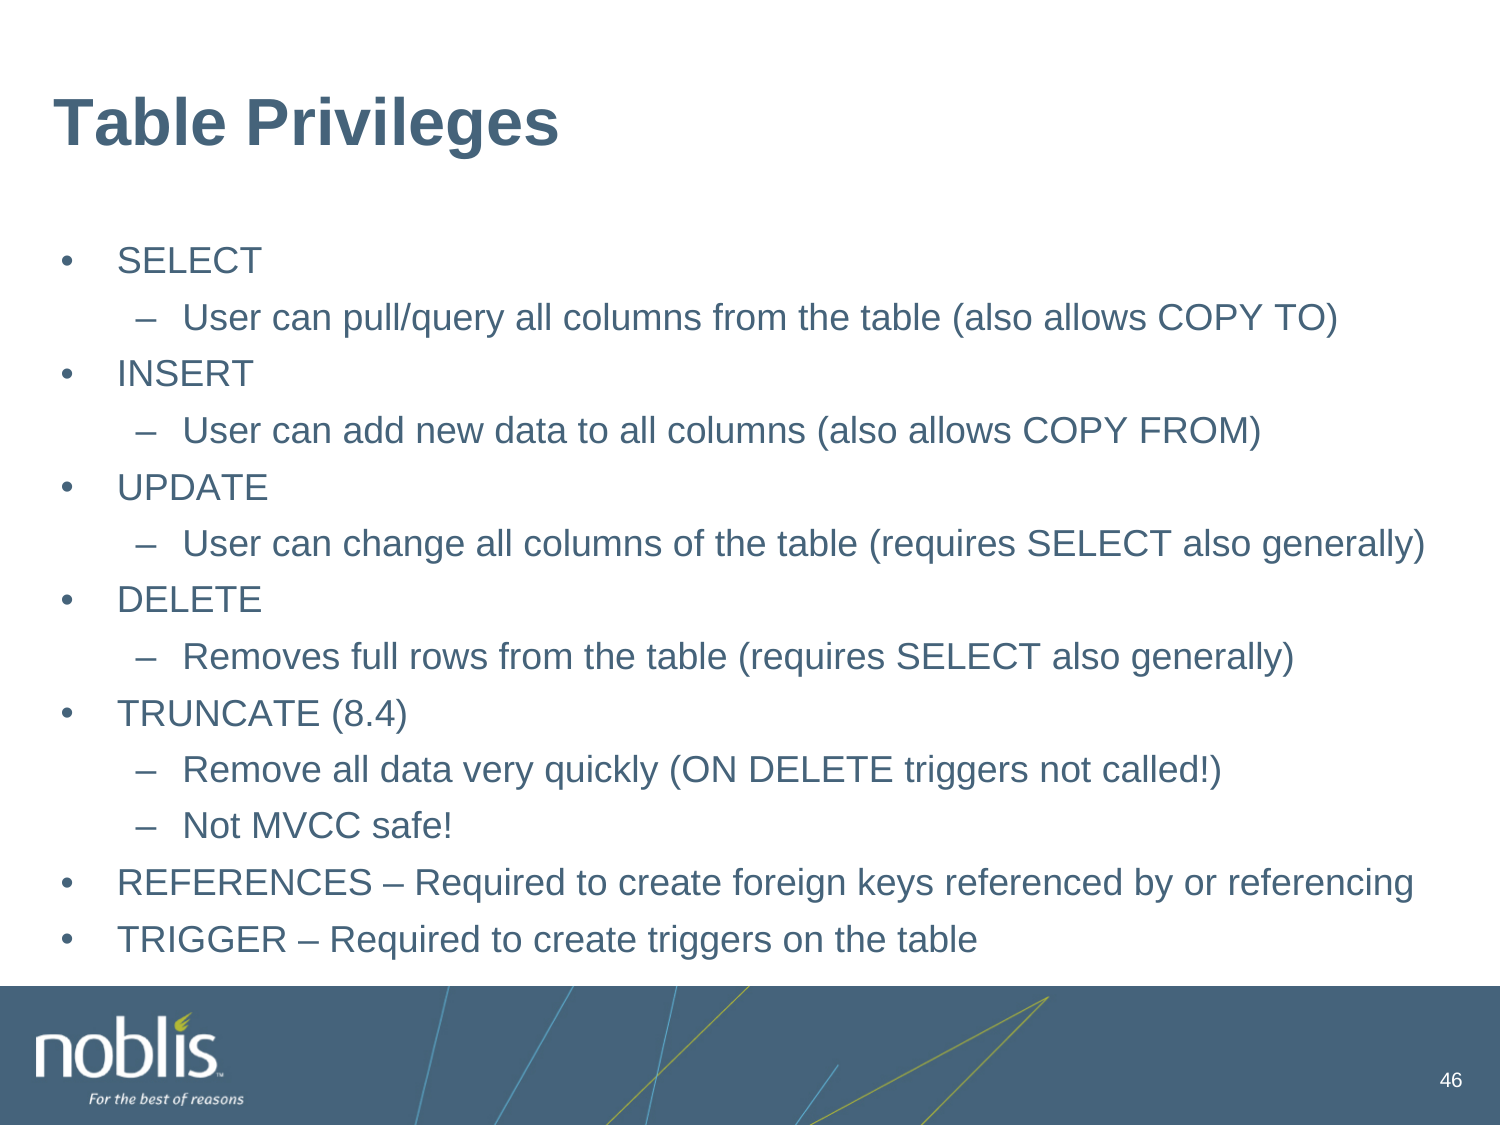

# Table Privileges
SELECT
User can pull/query all columns from the table (also allows COPY TO)
INSERT
User can add new data to all columns (also allows COPY FROM)
UPDATE
User can change all columns of the table (requires SELECT also generally)
DELETE
Removes full rows from the table (requires SELECT also generally)
TRUNCATE (8.4)
Remove all data very quickly (ON DELETE triggers not called!)
Not MVCC safe!
REFERENCES – Required to create foreign keys referenced by or referencing
TRIGGER – Required to create triggers on the table